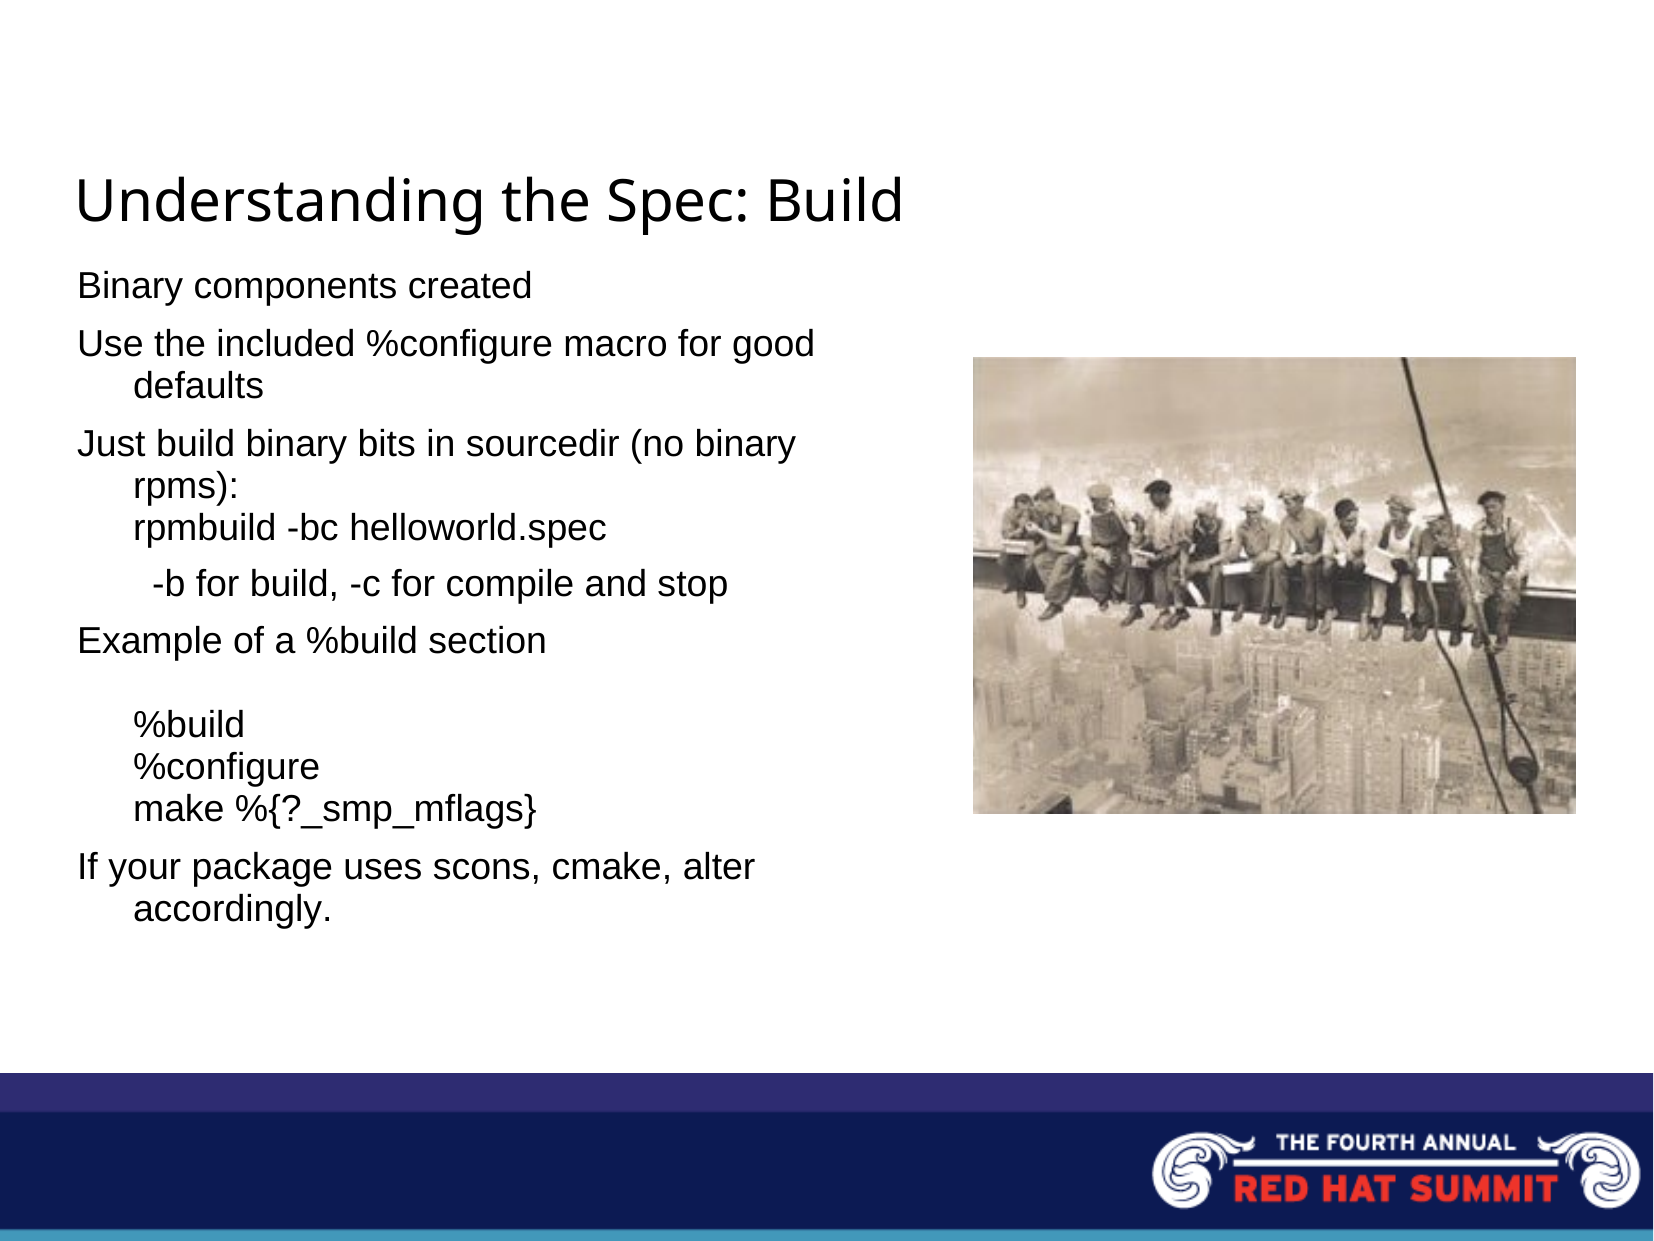

# Understanding the Spec: Build
Binary components created
Use the included %configure macro for good defaults
Just build binary bits in sourcedir (no binary rpms):
rpmbuild -bc helloworld.spec
-b for build, -c for compile and stop
Example of a %build section
%build
%configure
make %{?_smp_mflags}
If your package uses scons, cmake, alter accordingly.